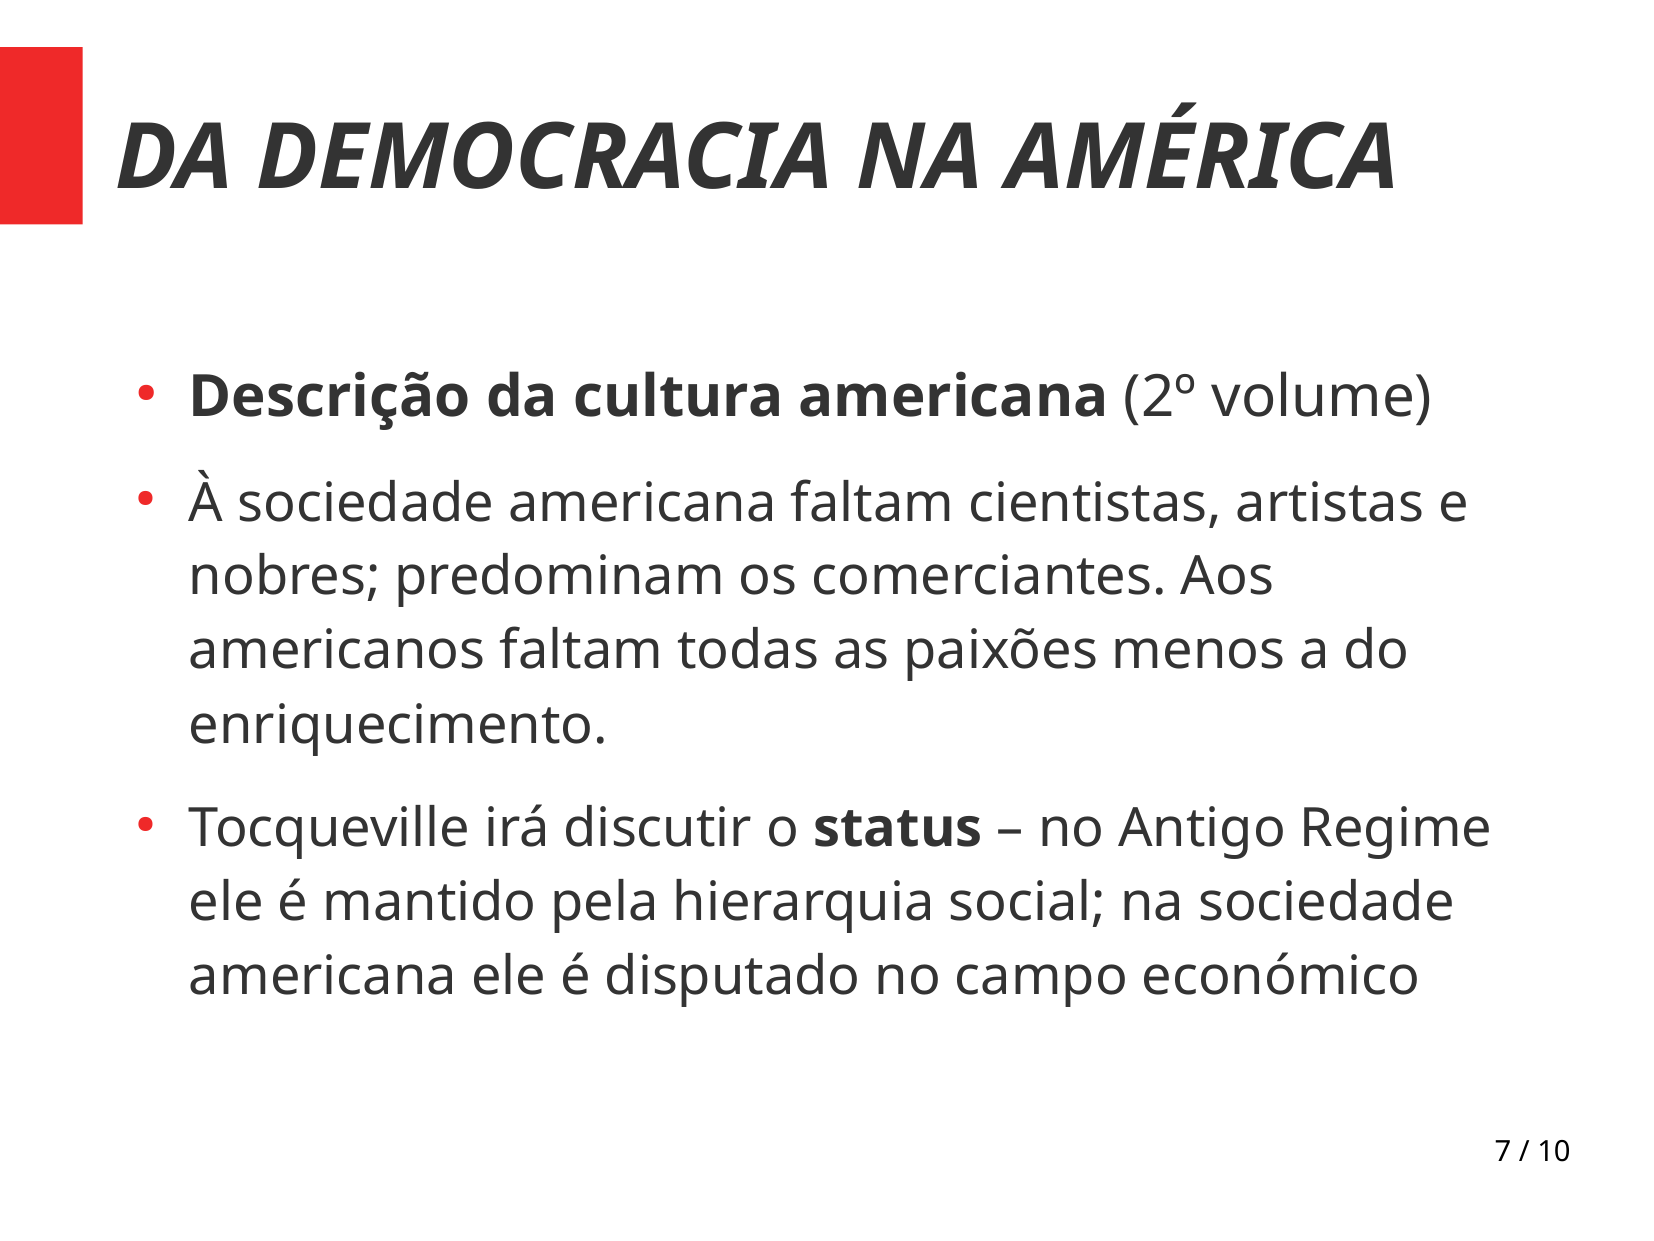

DA DEMOCRACIA NA AMÉRICA
# Descrição da cultura americana (2º volume)
À sociedade americana faltam cientistas, artistas e nobres; predominam os comerciantes. Aos americanos faltam todas as paixões menos a do enriquecimento.
Tocqueville irá discutir o status – no Antigo Regime ele é mantido pela hierarquia social; na sociedade americana ele é disputado no campo económico
7